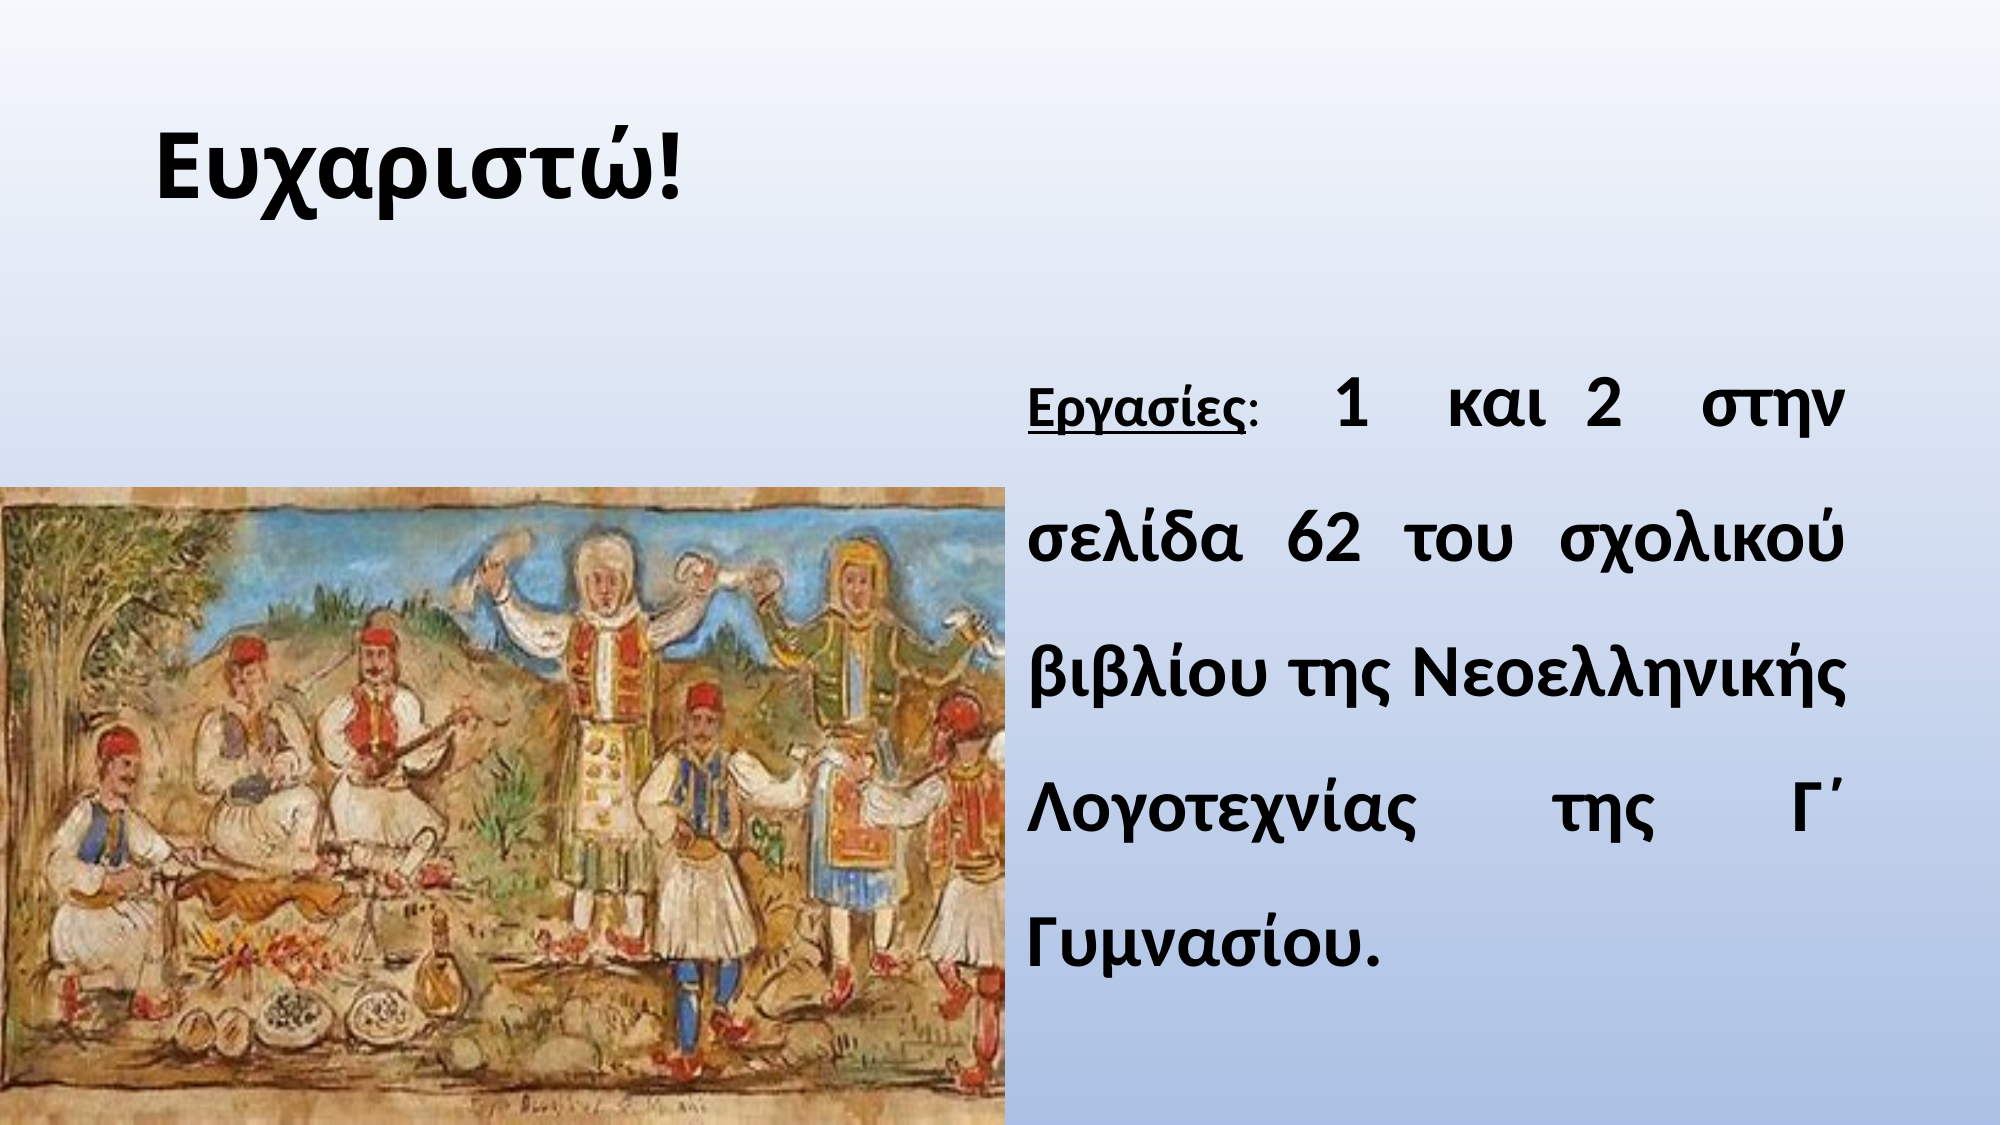

# Ευχαριστώ!
Εργασίες: 1 και 2 στην σελίδα 62 του σχολικού βιβλίου της Νεοελληνικής Λογοτεχνίας της Γ΄ Γυμνασίου.